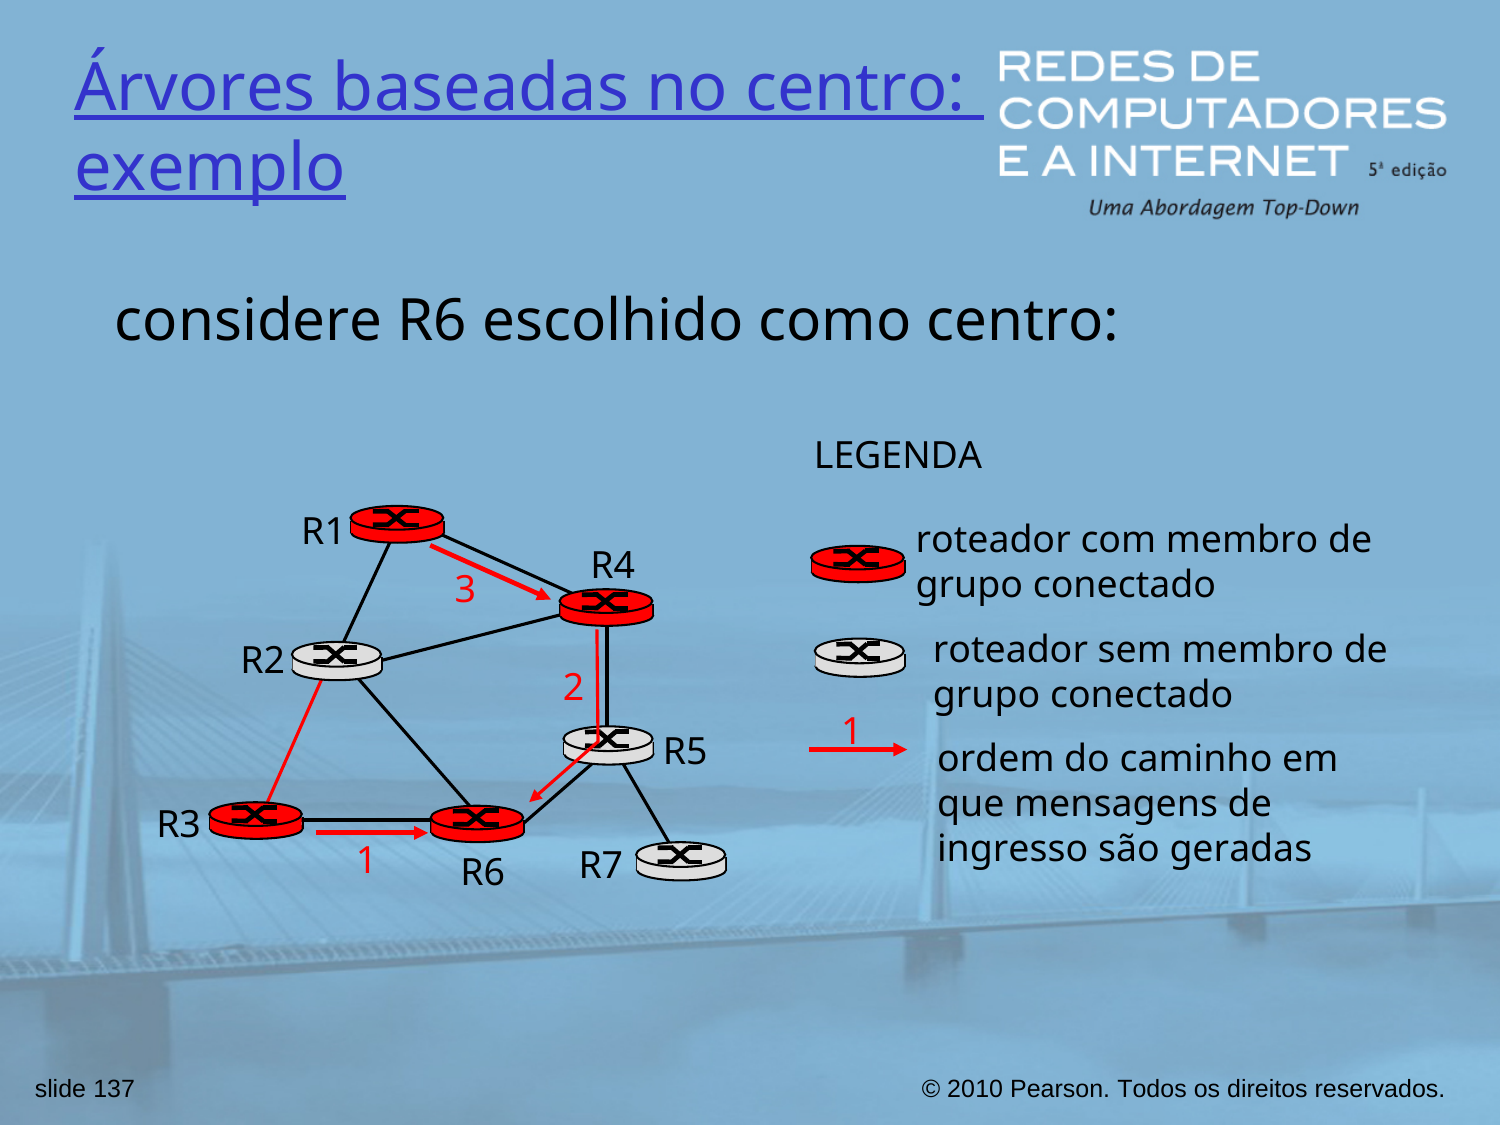

# Árvores baseadas no centro: exemplo
considere R6 escolhido como centro:
LEGENDA
R1
roteador com membro de
grupo conectado
R4
3
roteador sem membro de
grupo conectado
R2
2
1
R5
ordem do caminho em que mensagens de ingresso são geradas
R3
1
R7
R6